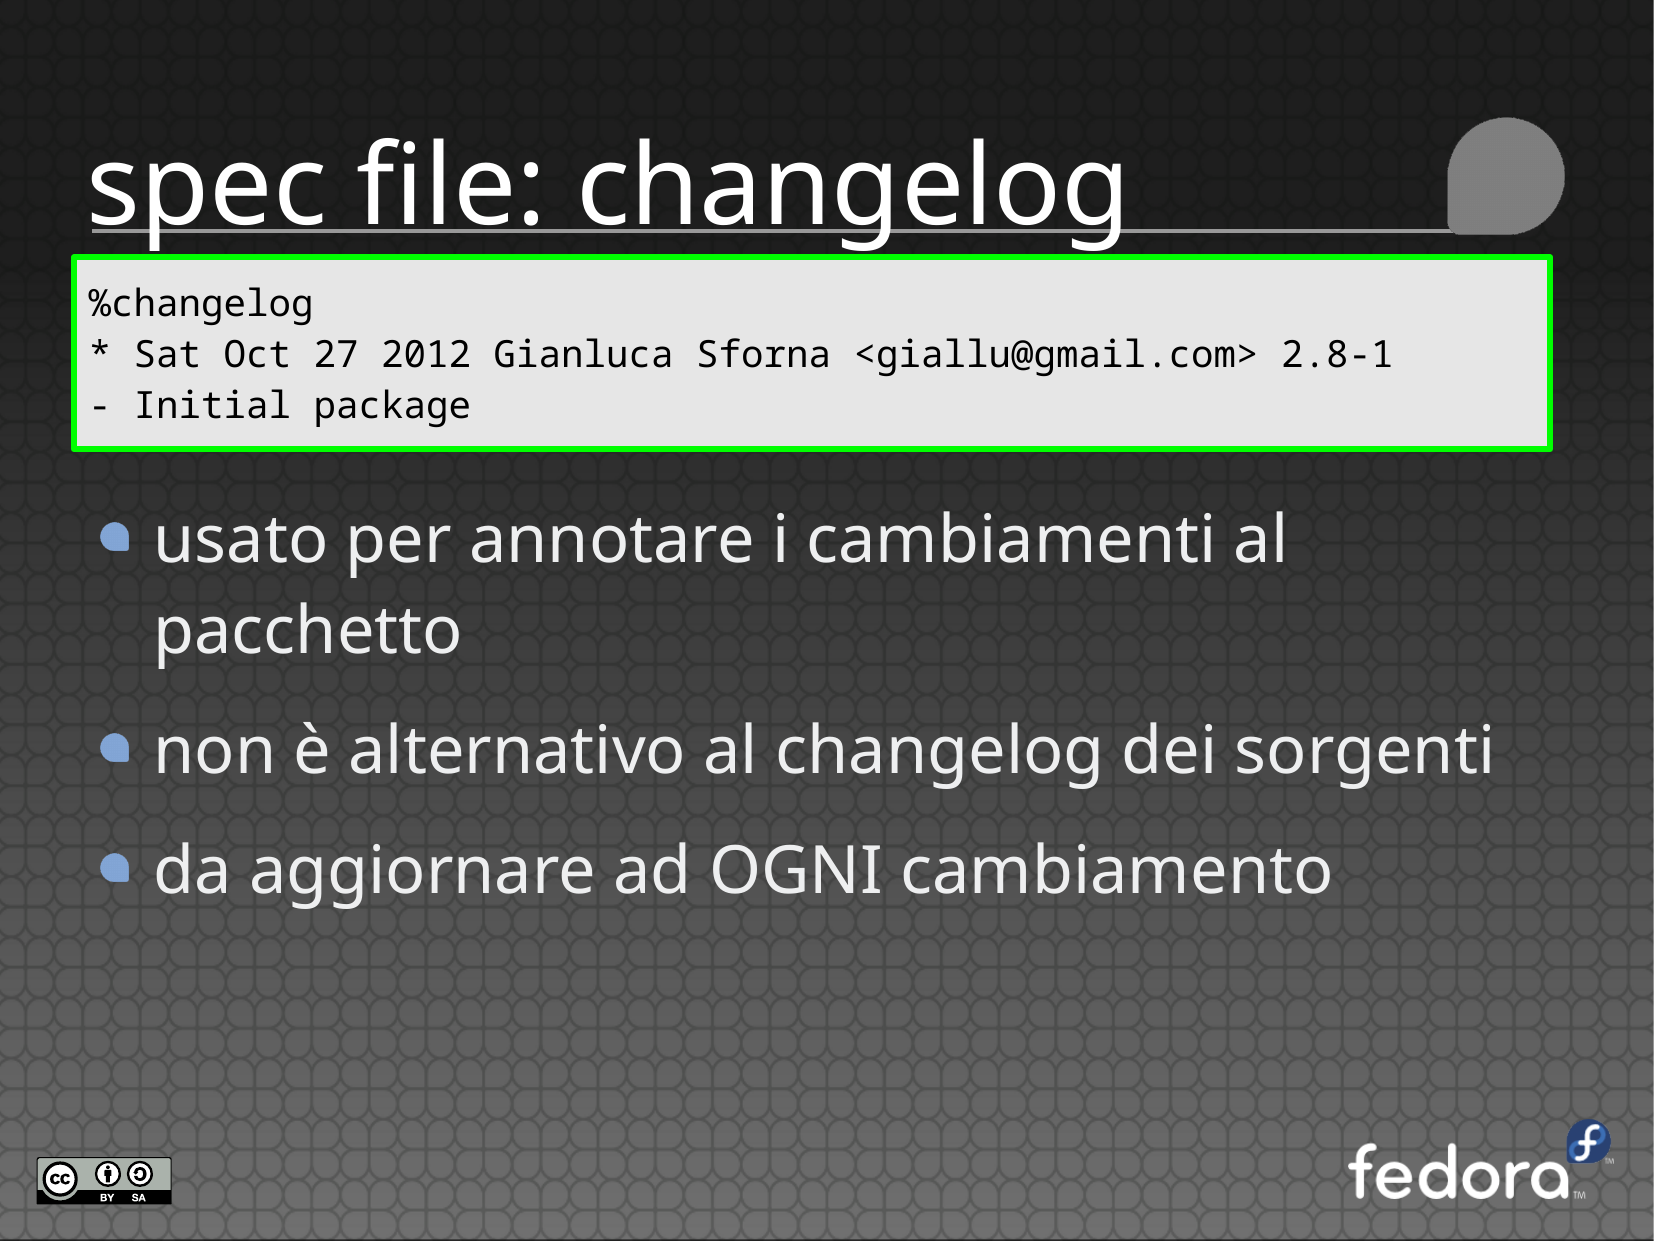

# spec file: changelog
%changelog
* Sat Oct 27 2012 Gianluca Sforna <giallu@gmail.com> 2.8-1
- Initial package
usato per annotare i cambiamenti al pacchetto
non è alternativo al changelog dei sorgenti
da aggiornare ad OGNI cambiamento